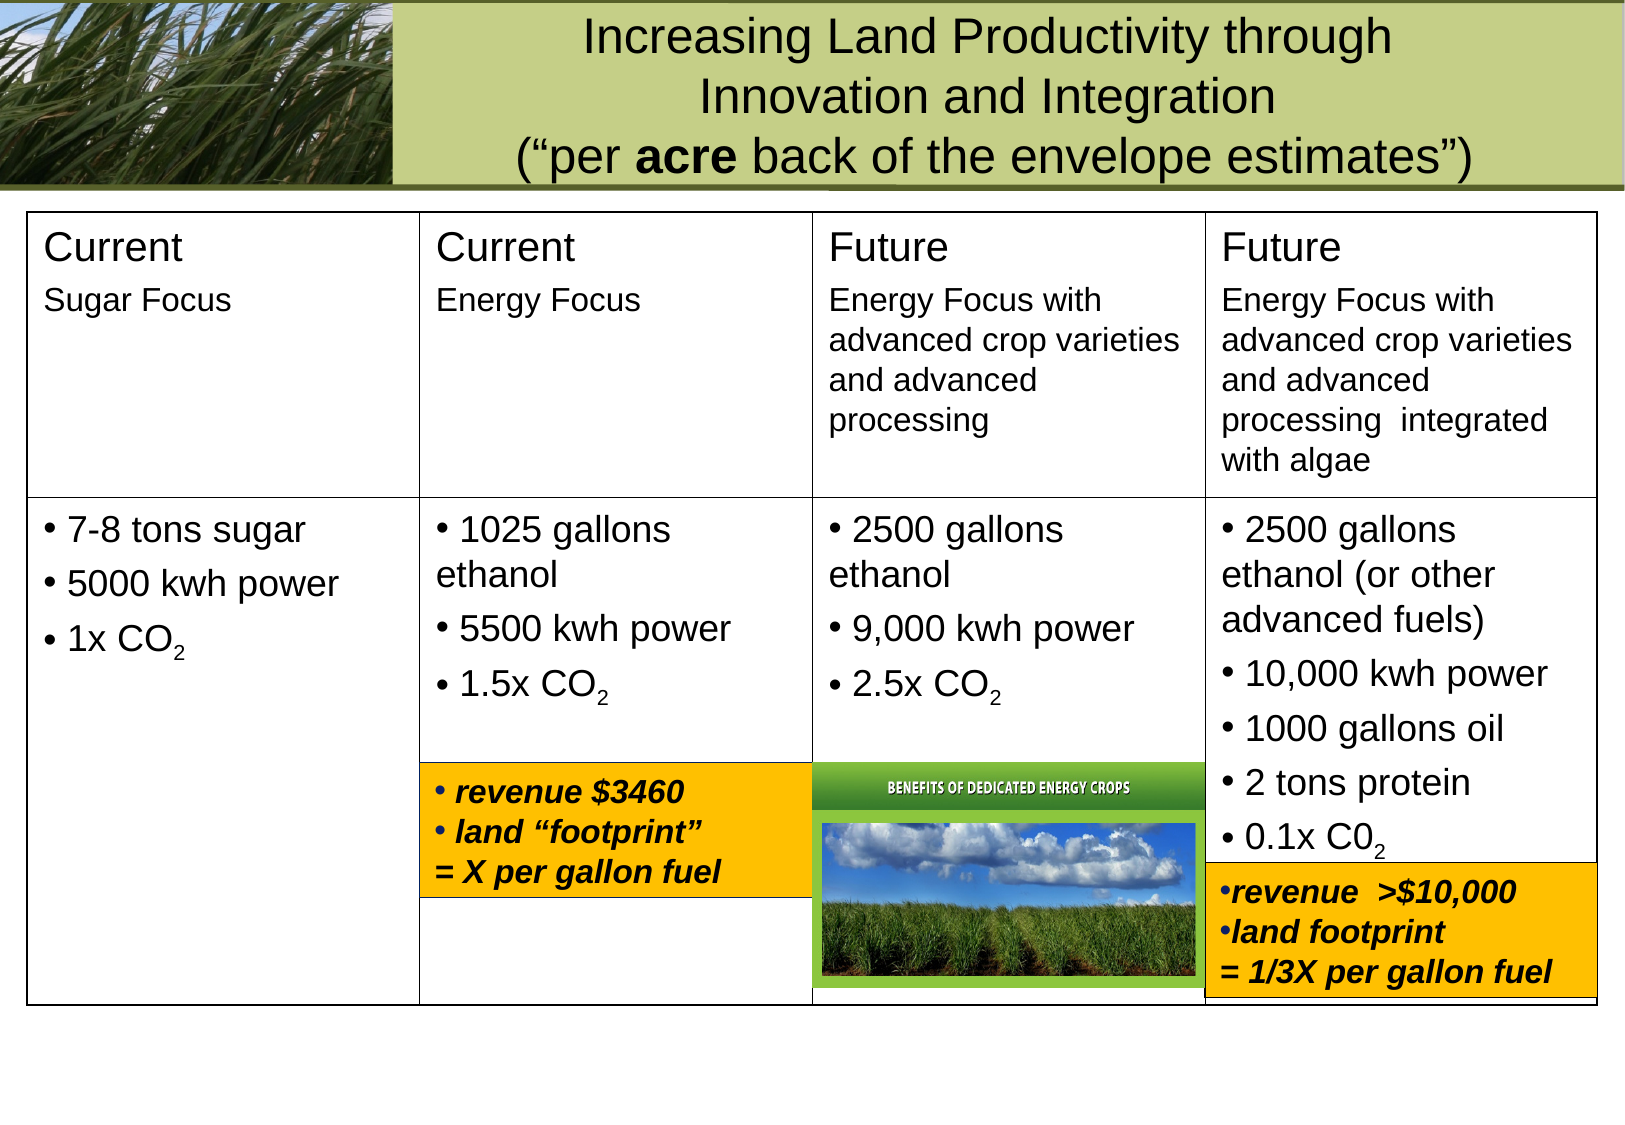

# Increasing Land Productivity through Innovation and Integration (“per acre back of the envelope estimates”)
| Current Sugar Focus | Current Energy Focus | Future Energy Focus with advanced crop varieties and advanced processing | Future Energy Focus with advanced crop varieties and advanced processing integrated with algae |
| --- | --- | --- | --- |
| 7-8 tons sugar 5000 kwh power 1x CO2 | 1025 gallons ethanol 5500 kwh power 1.5x CO2 | 2500 gallons ethanol 9,000 kwh power 2.5x CO2 | 2500 gallons ethanol (or other advanced fuels) 10,000 kwh power 1000 gallons oil 2 tons protein 0.1x C02 |
 revenue $3460
 land “footprint”
= X per gallon fuel
revenue >$10,000
land footprint
= 1/3X per gallon fuel